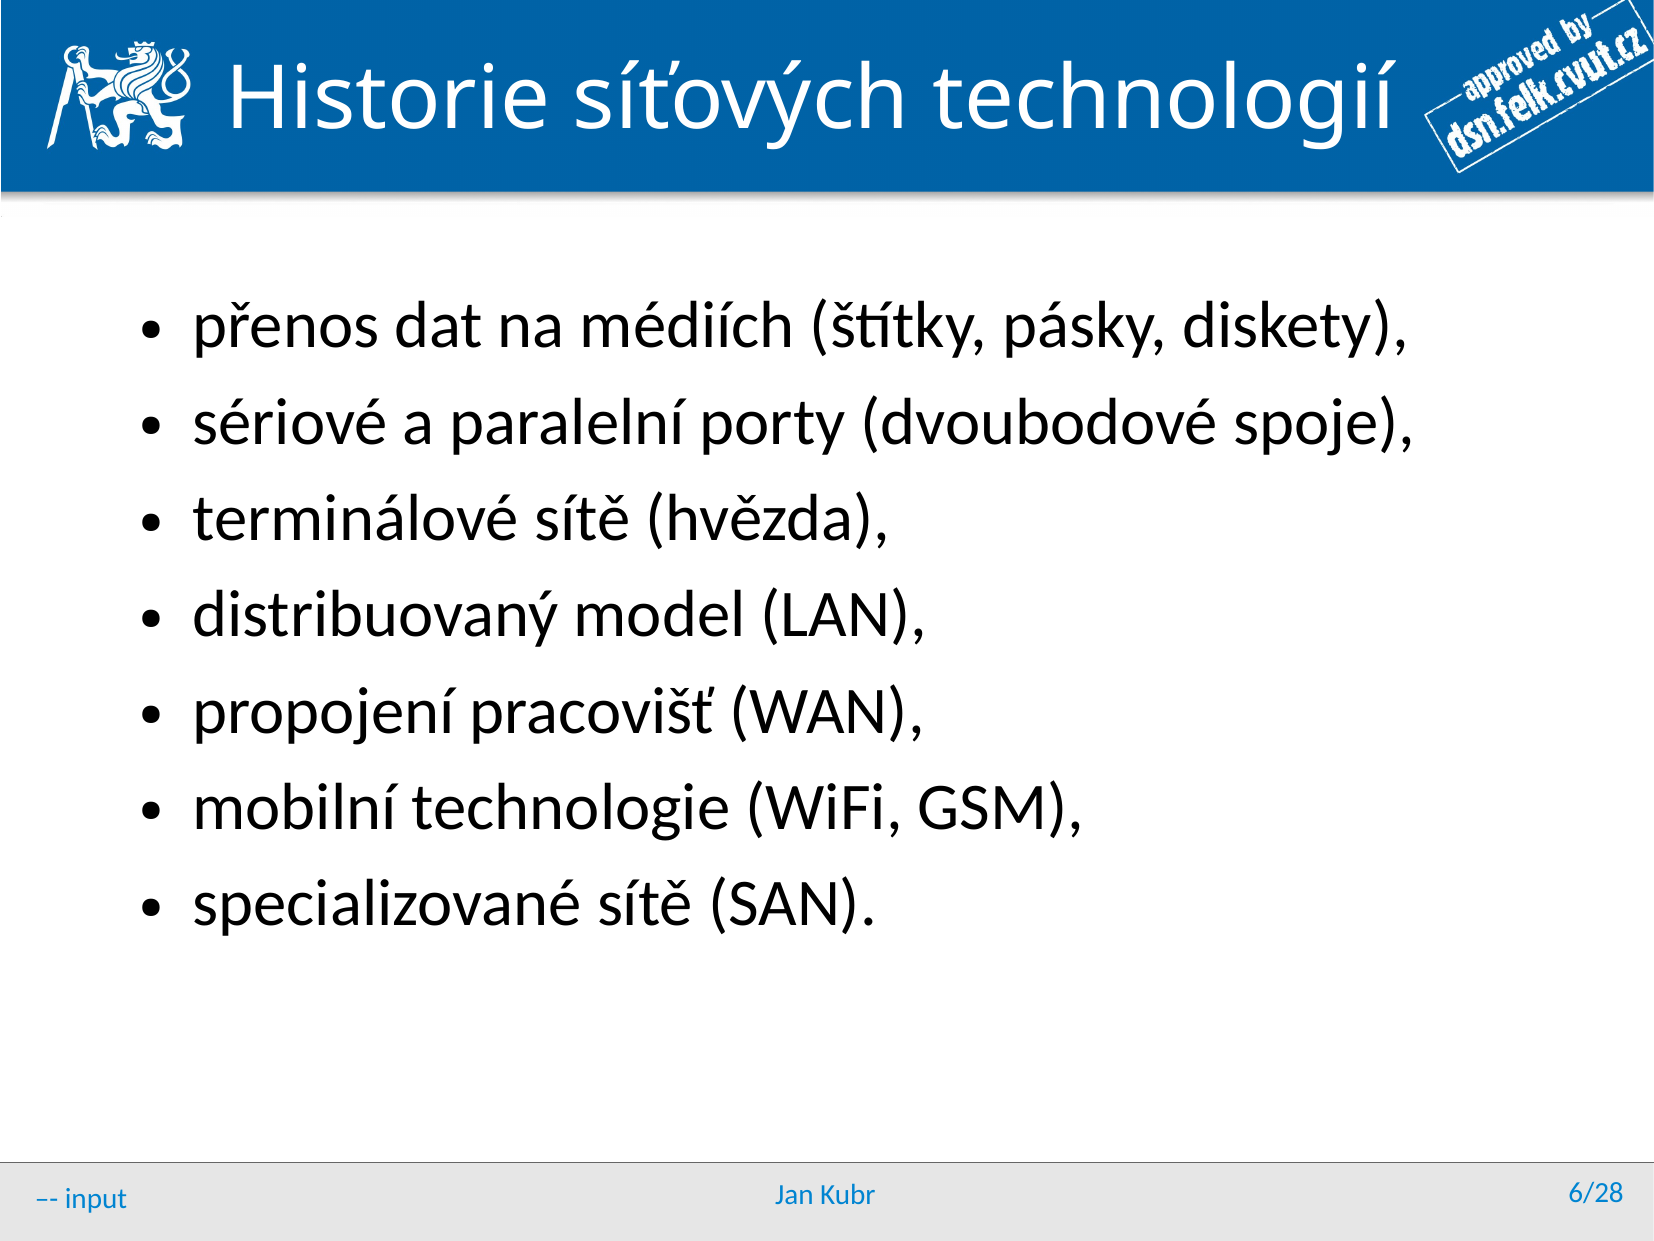

# Historie síťových technologií
přenos dat na médiích (štítky, pásky, diskety),
sériové a paralelní porty (dvoubodové spoje),
terminálové sítě (hvězda),
distribuovaný model (LAN),
propojení pracovišť (WAN),
mobilní technologie (WiFi, GSM),
specializované sítě (SAN).
6
Jan Kubr
02/2006